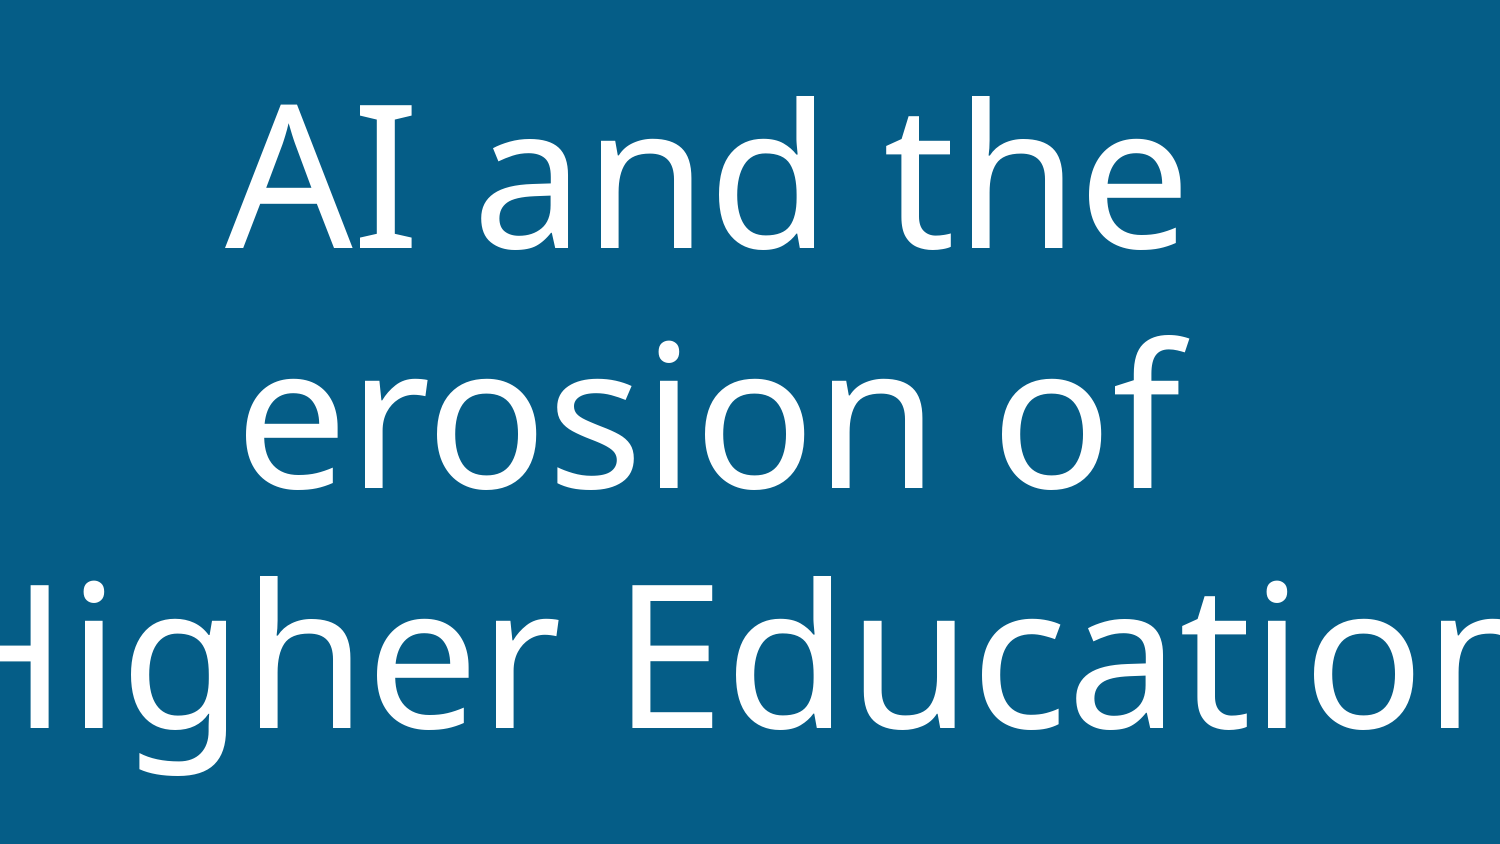

AI and the
erosion of
Higher Education